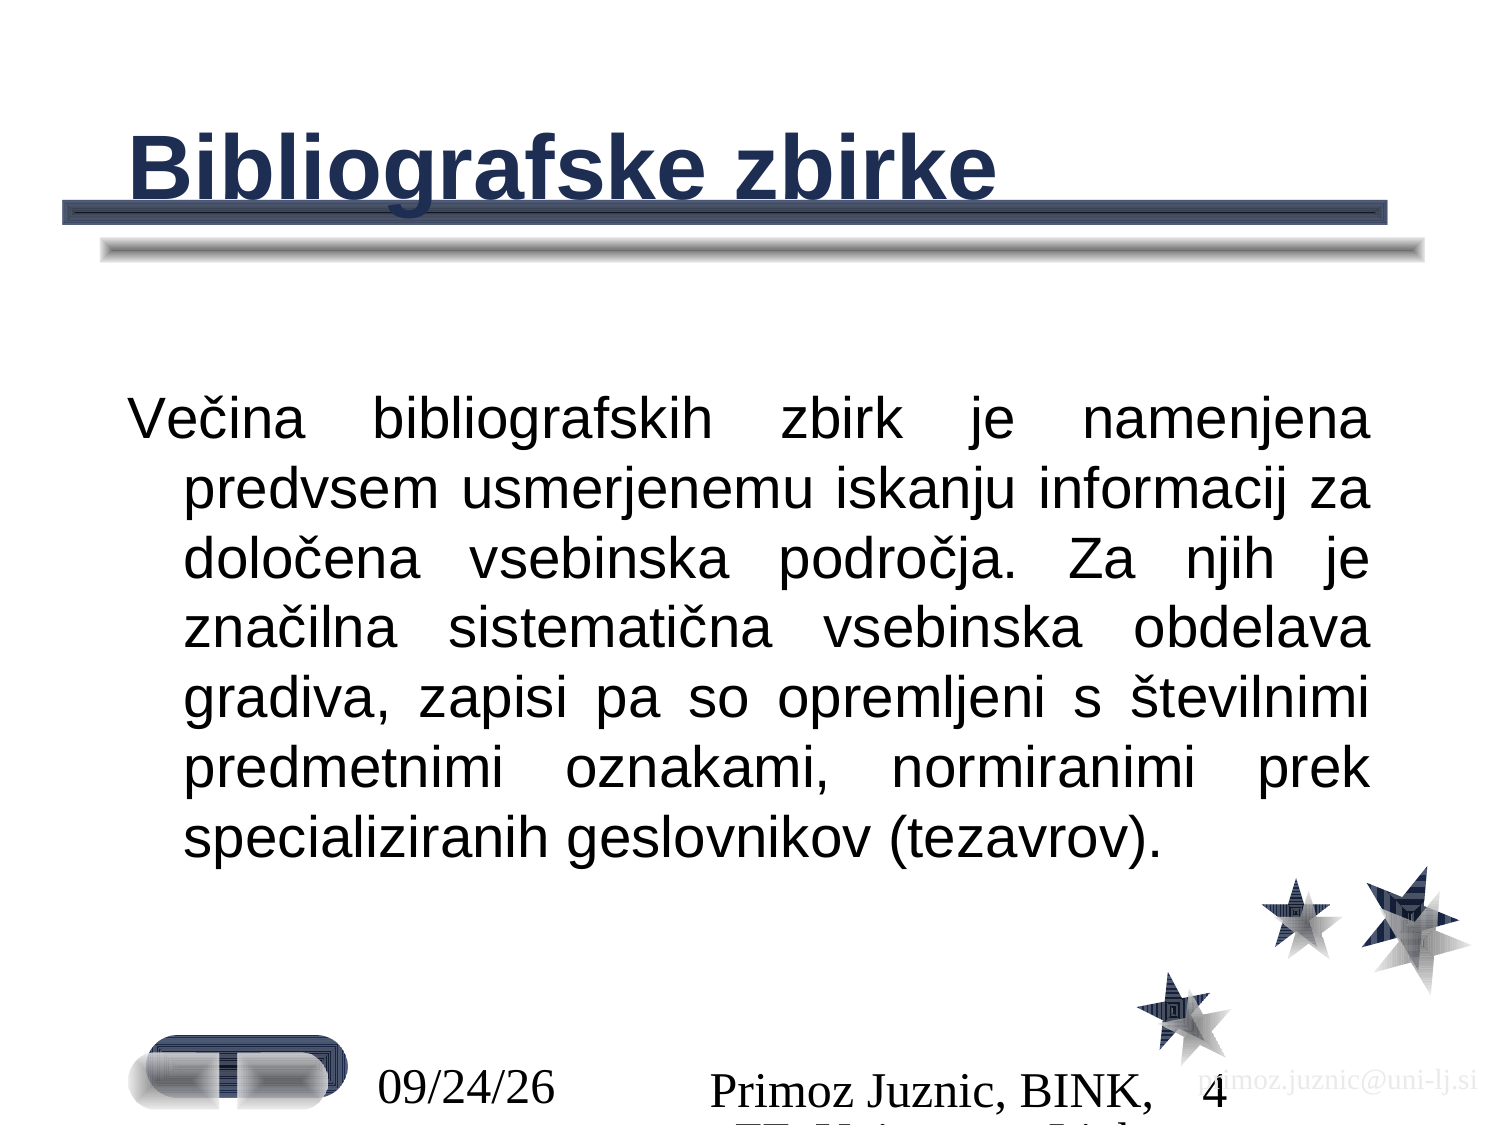

# Bibliografske zbirke
Večina bibliografskih zbirk je namenjena predvsem usmerjenemu iskanju informacij za določena vsebinska področja. Za njih je značilna sistematična vsebinska obdelava gradiva, zapisi pa so opremljeni s številnimi predmetnimi oznakami, normiranimi prek specializiranih geslovnikov (tezavrov).
Primoz Juznic, BINK, FF, Univerza v Ljubljani
4